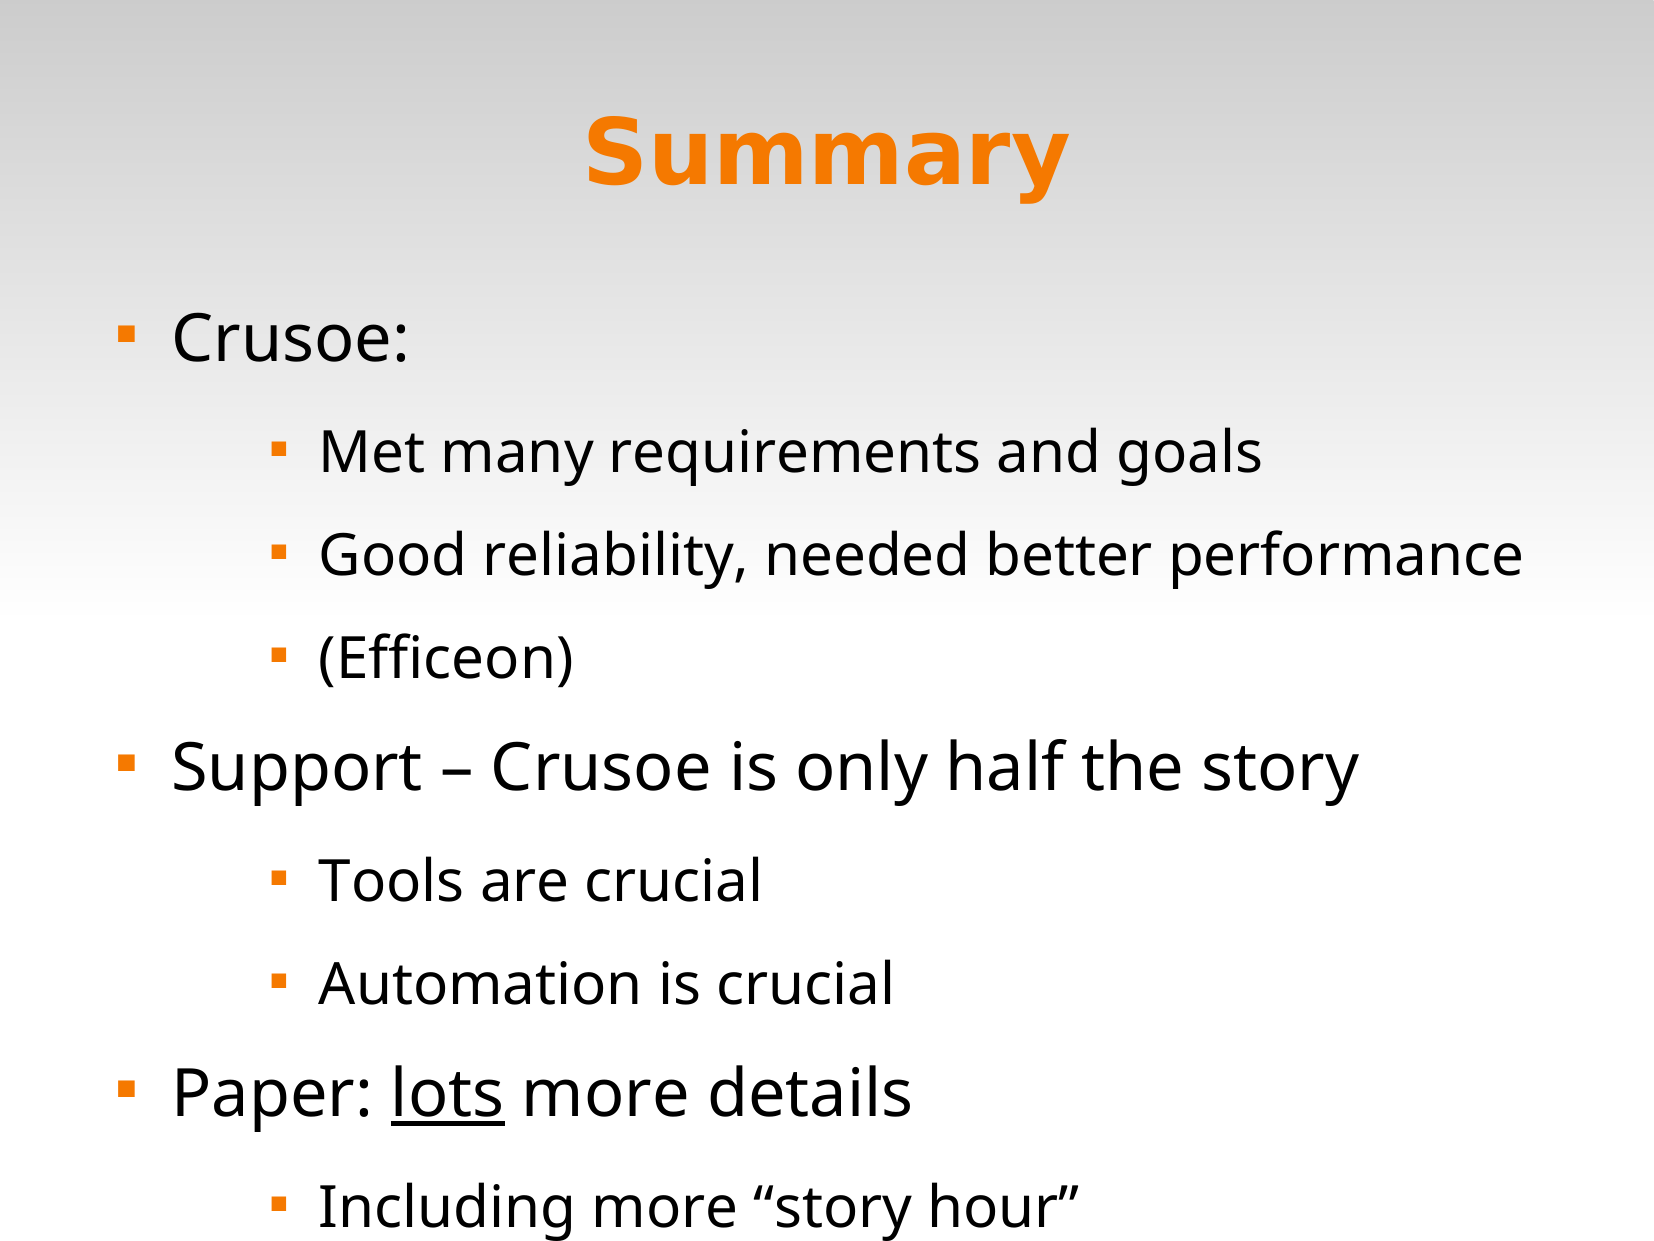

# Summary
Crusoe:
Met many requirements and goals
Good reliability, needed better performance
(Efficeon)
Support – Crusoe is only half the story
Tools are crucial
Automation is crucial
Paper: lots more details
Including more “story hour”